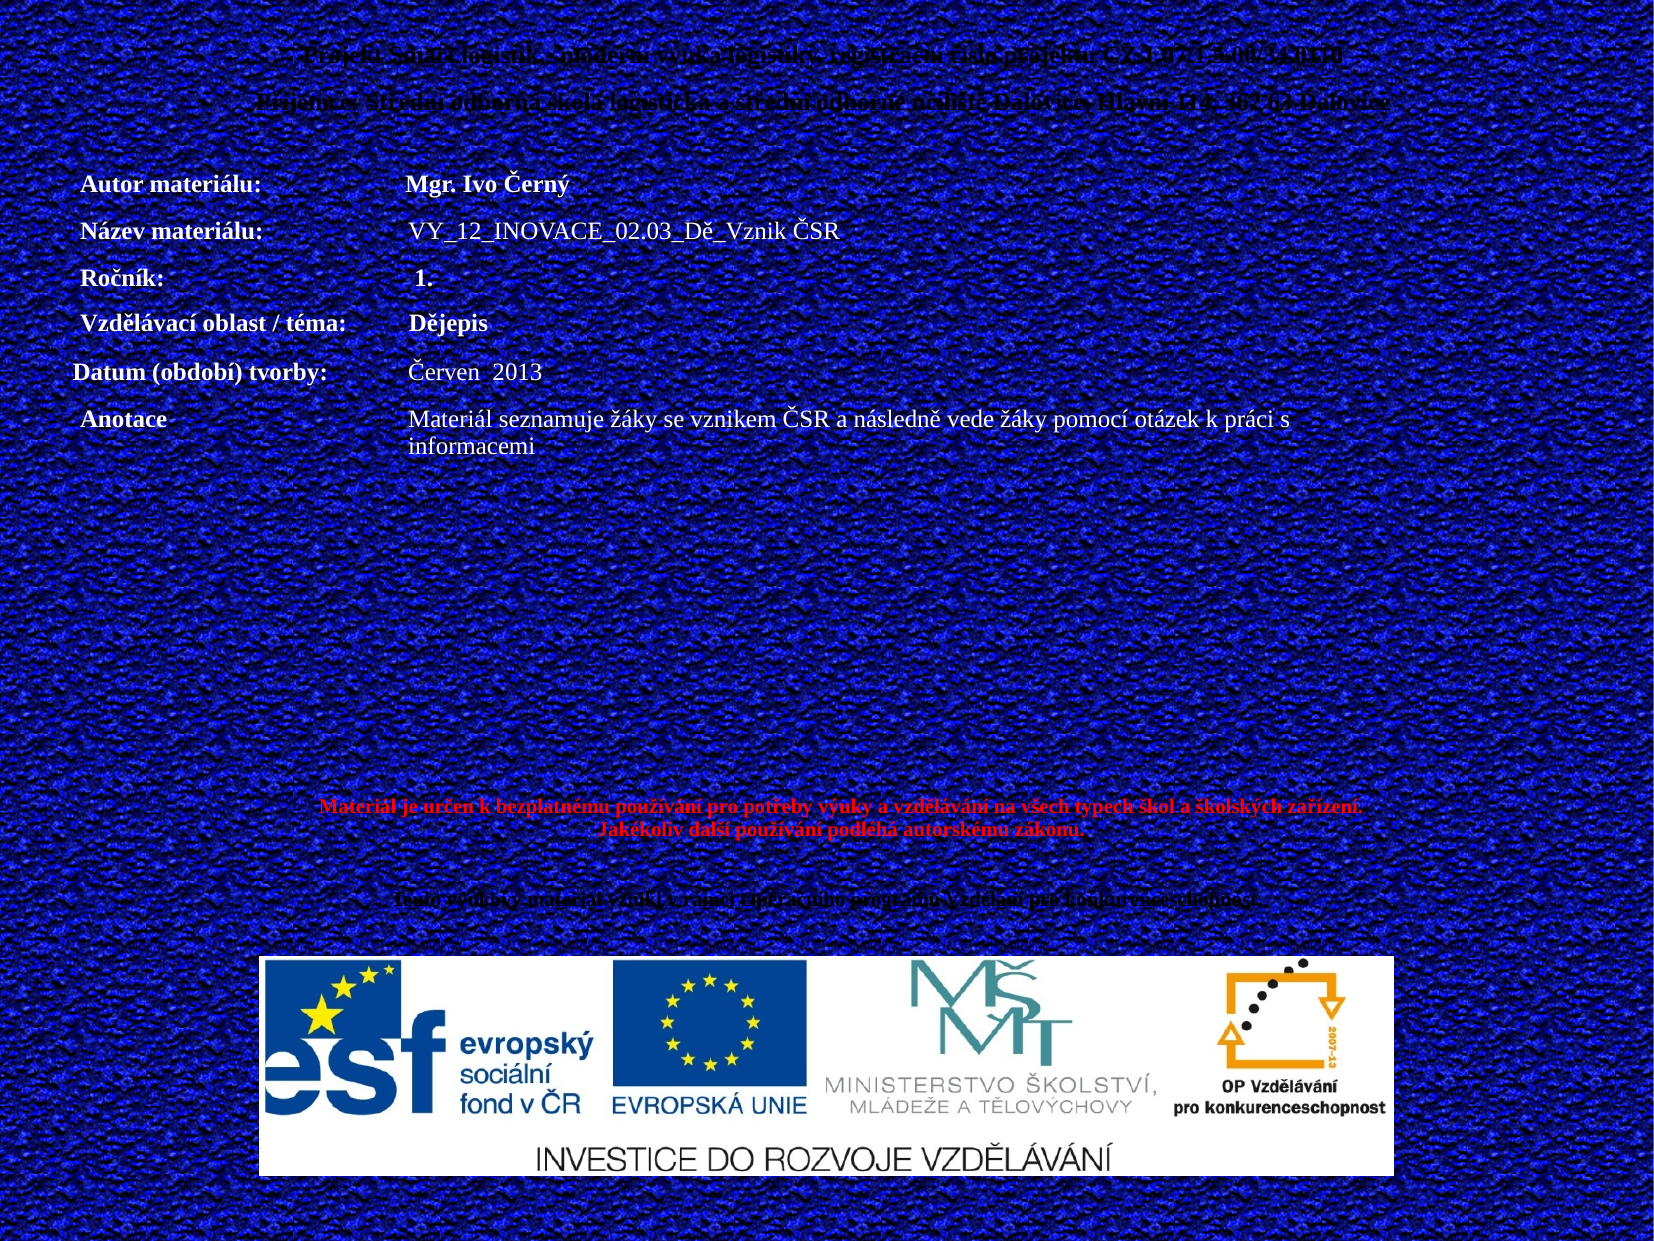

Projekt Smart logistik - moderní výuka logistiky, registrační číslo projektu CZ.1.07/1.5.00/34.0110
Příjemce: Střední odborná škola logistická a střední odborné učiliště Dalovice, Hlavní 114, 362 63 Dalovice
Autor materiálu: Mgr. Ivo Černý
Název materiálu:
VY_12_INOVACE_02.03_Dě_Vznik ČSR
Ročník: 1.
Vzdělávací oblast / téma: Dějepis
Datum (období) tvorby:
Červen 2013
Anotace:
Materiál seznamuje žáky se vznikem ČSR a následně vede žáky pomocí otázek k práci s informacemi
Materiál je určen k bezplatnému používání pro potřeby výuky a vzdělávání na všech typech škol a školských zařízení.
Jakékoliv další používání podléhá autorskému zákonu.
Tento výukový materiál vznikl v rámci Operačního programu Vzdělání pro konkurenceschopnost.